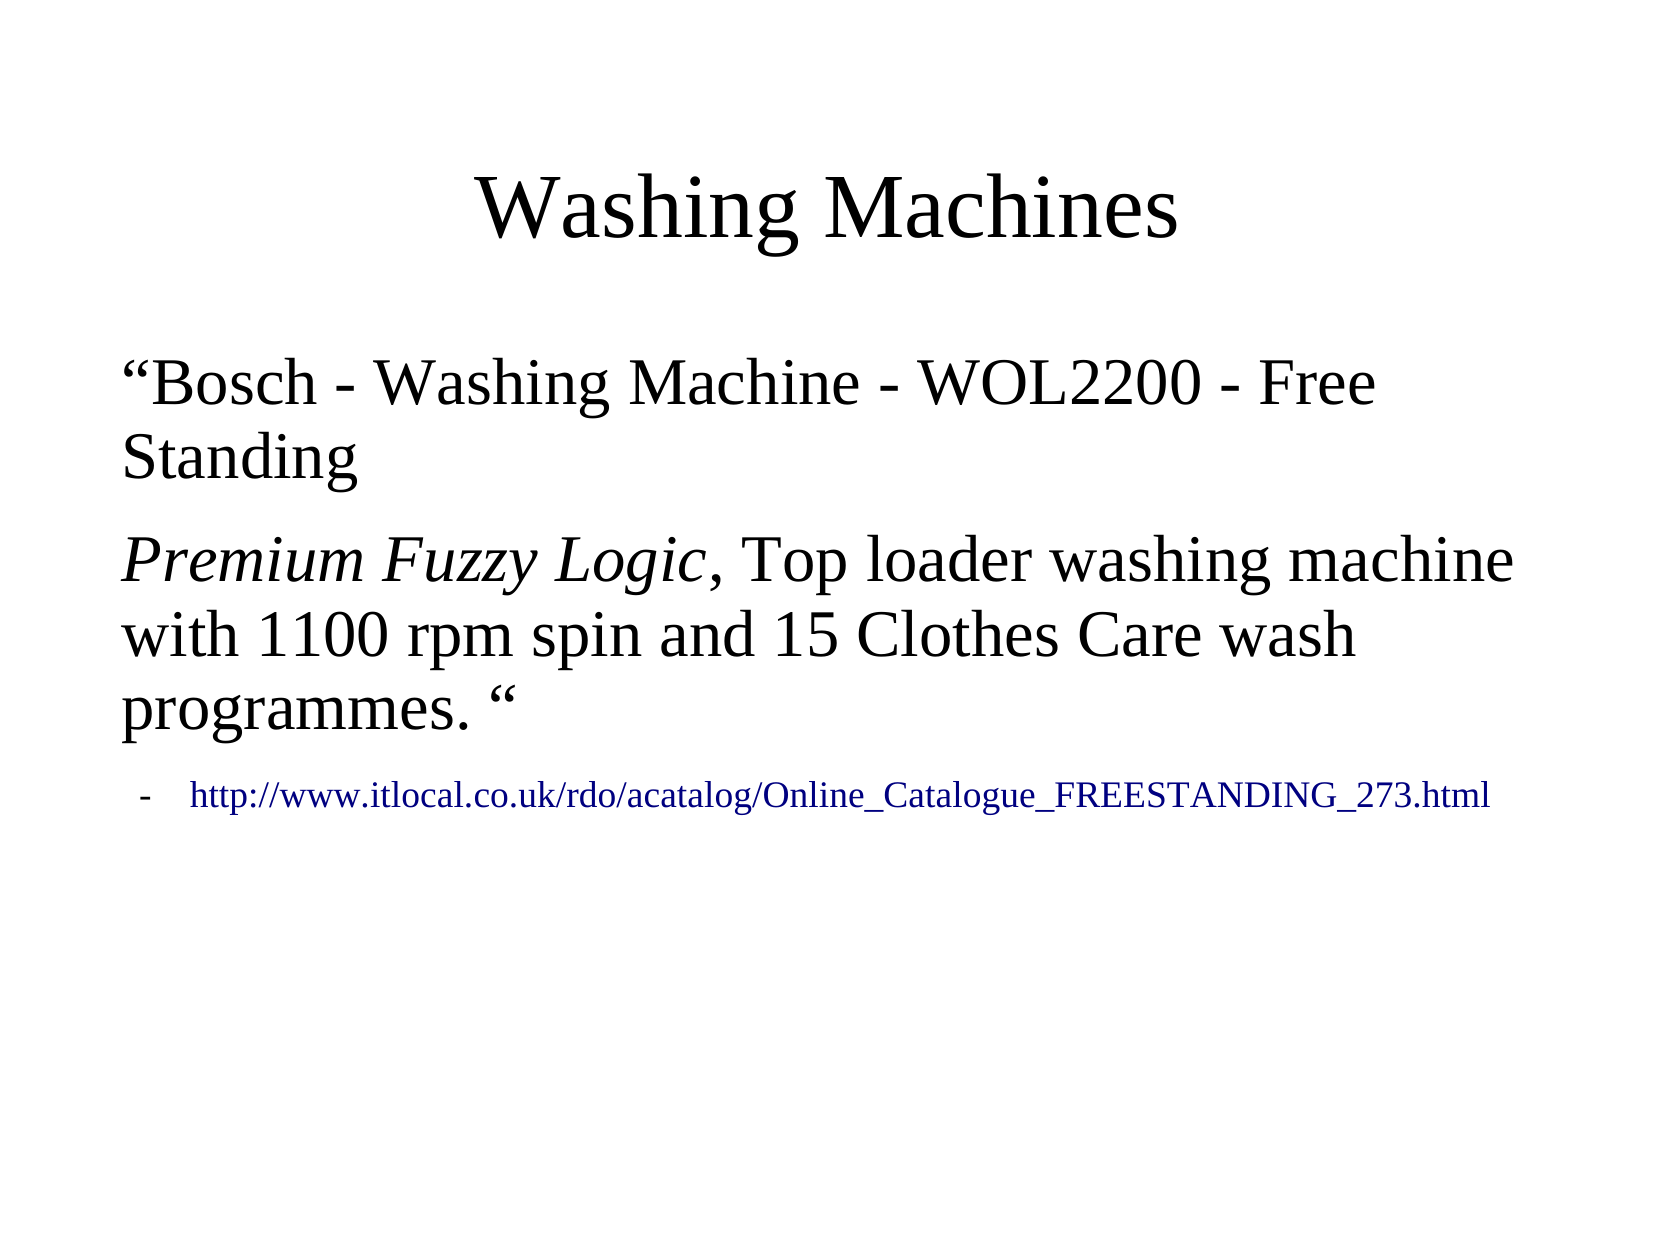

# Washing Machines
“Bosch - Washing Machine - WOL2200 - Free Standing
Premium Fuzzy Logic, Top loader washing machine with 1100 rpm spin and 15 Clothes Care wash programmes. “
- http://www.itlocal.co.uk/rdo/acatalog/Online_Catalogue_FREESTANDING_273.html